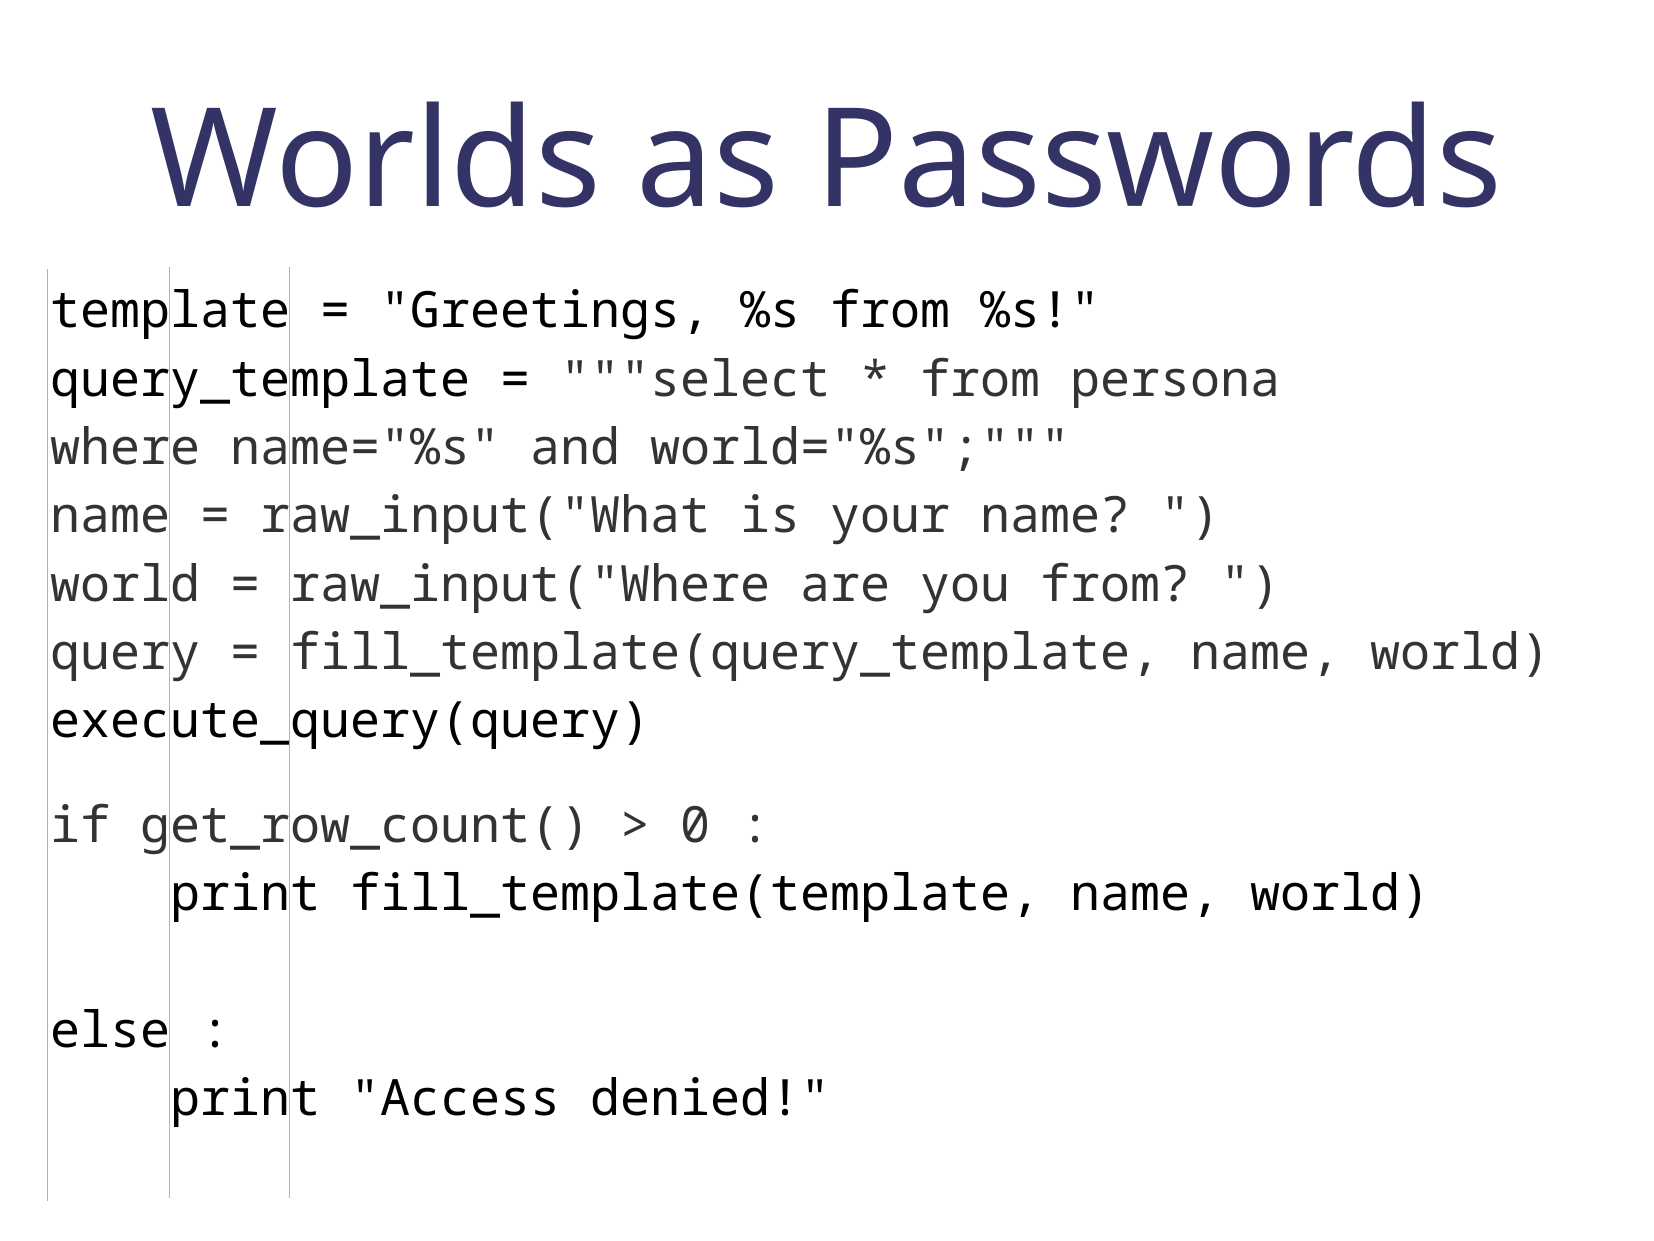

# Worlds as Passwords
template = "Greetings, %s from %s!"
query_template = """select * from persona
where name="%s" and world="%s";"""
name = raw_input("What is your name? ")
world = raw_input("Where are you from? ")
query = fill_template(query_template, name, world)
execute_query(query)
if get_row_count() > 0 :
 print fill_template(template, name, world)
else :
 print "Access denied!"